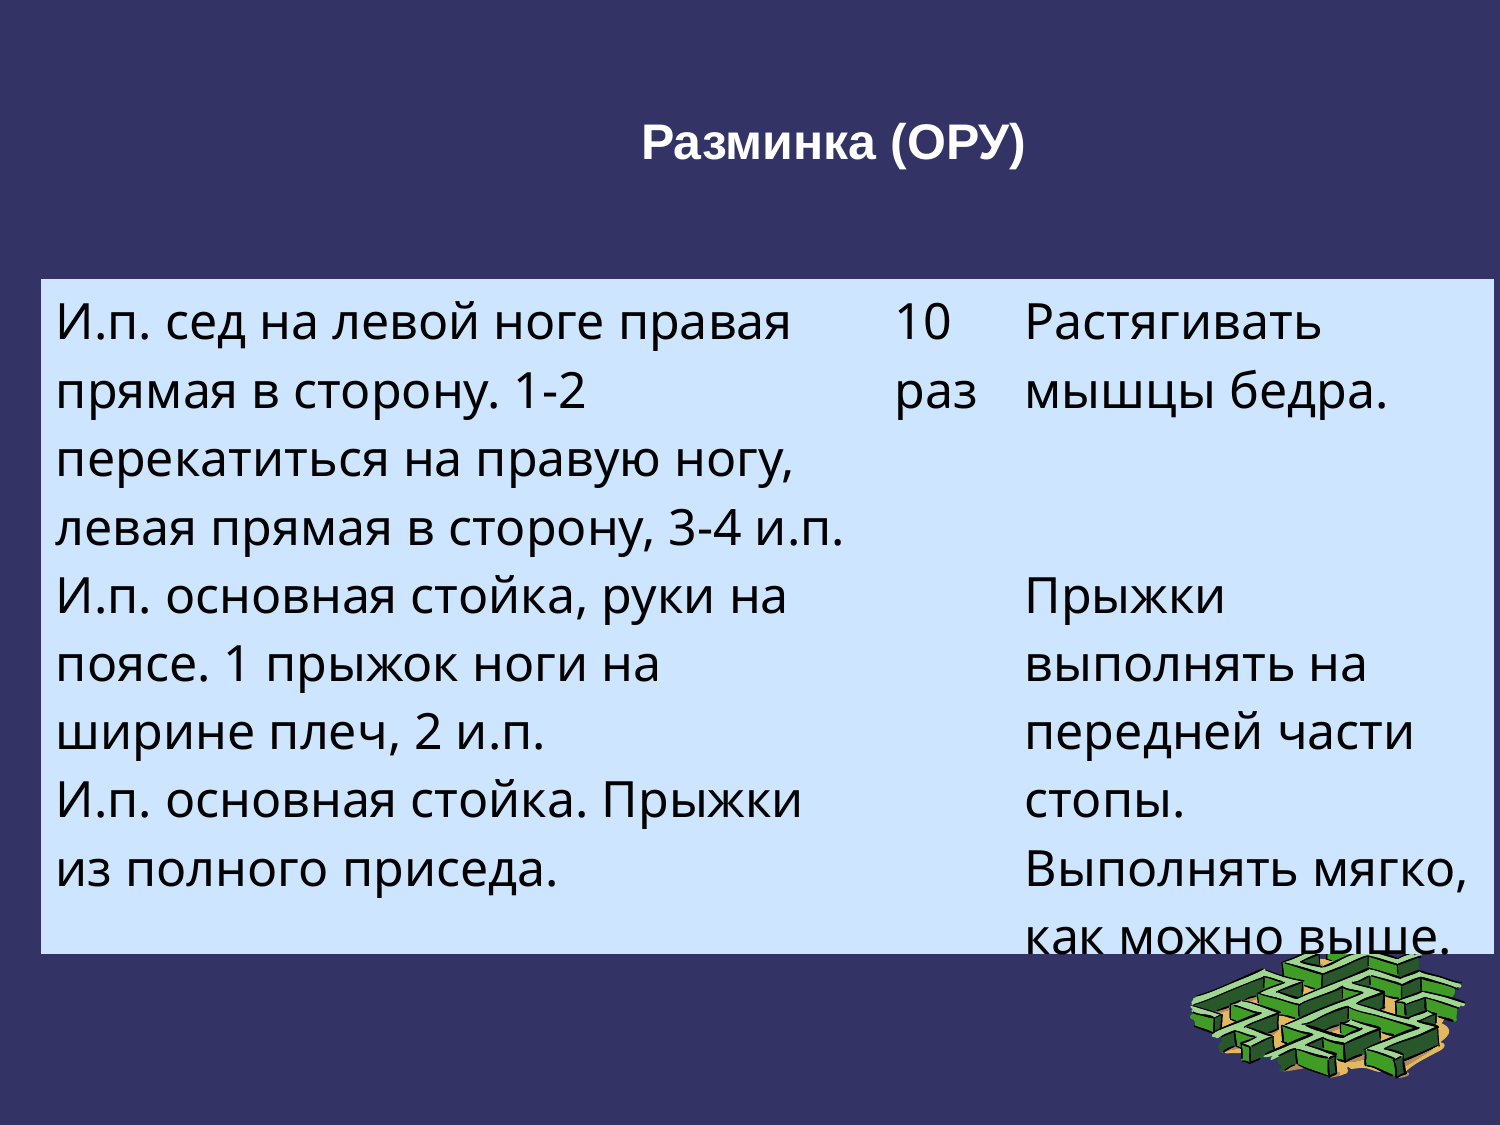

Разминка (ОРУ)
| И.п. сед на левой ноге правая прямая в сторону. 1-2 перекатиться на правую ногу, левая прямая в сторону, 3-4 и.п. И.п. основная стойка, руки на поясе. 1 прыжок ноги на ширине плеч, 2 и.п. И.п. основная стойка. Прыжки из полного приседа. | 10 раз | Растягивать мышцы бедра.     Прыжки выполнять на передней части стопы. Выполнять мягко, как можно выше. |
| --- | --- | --- |
#